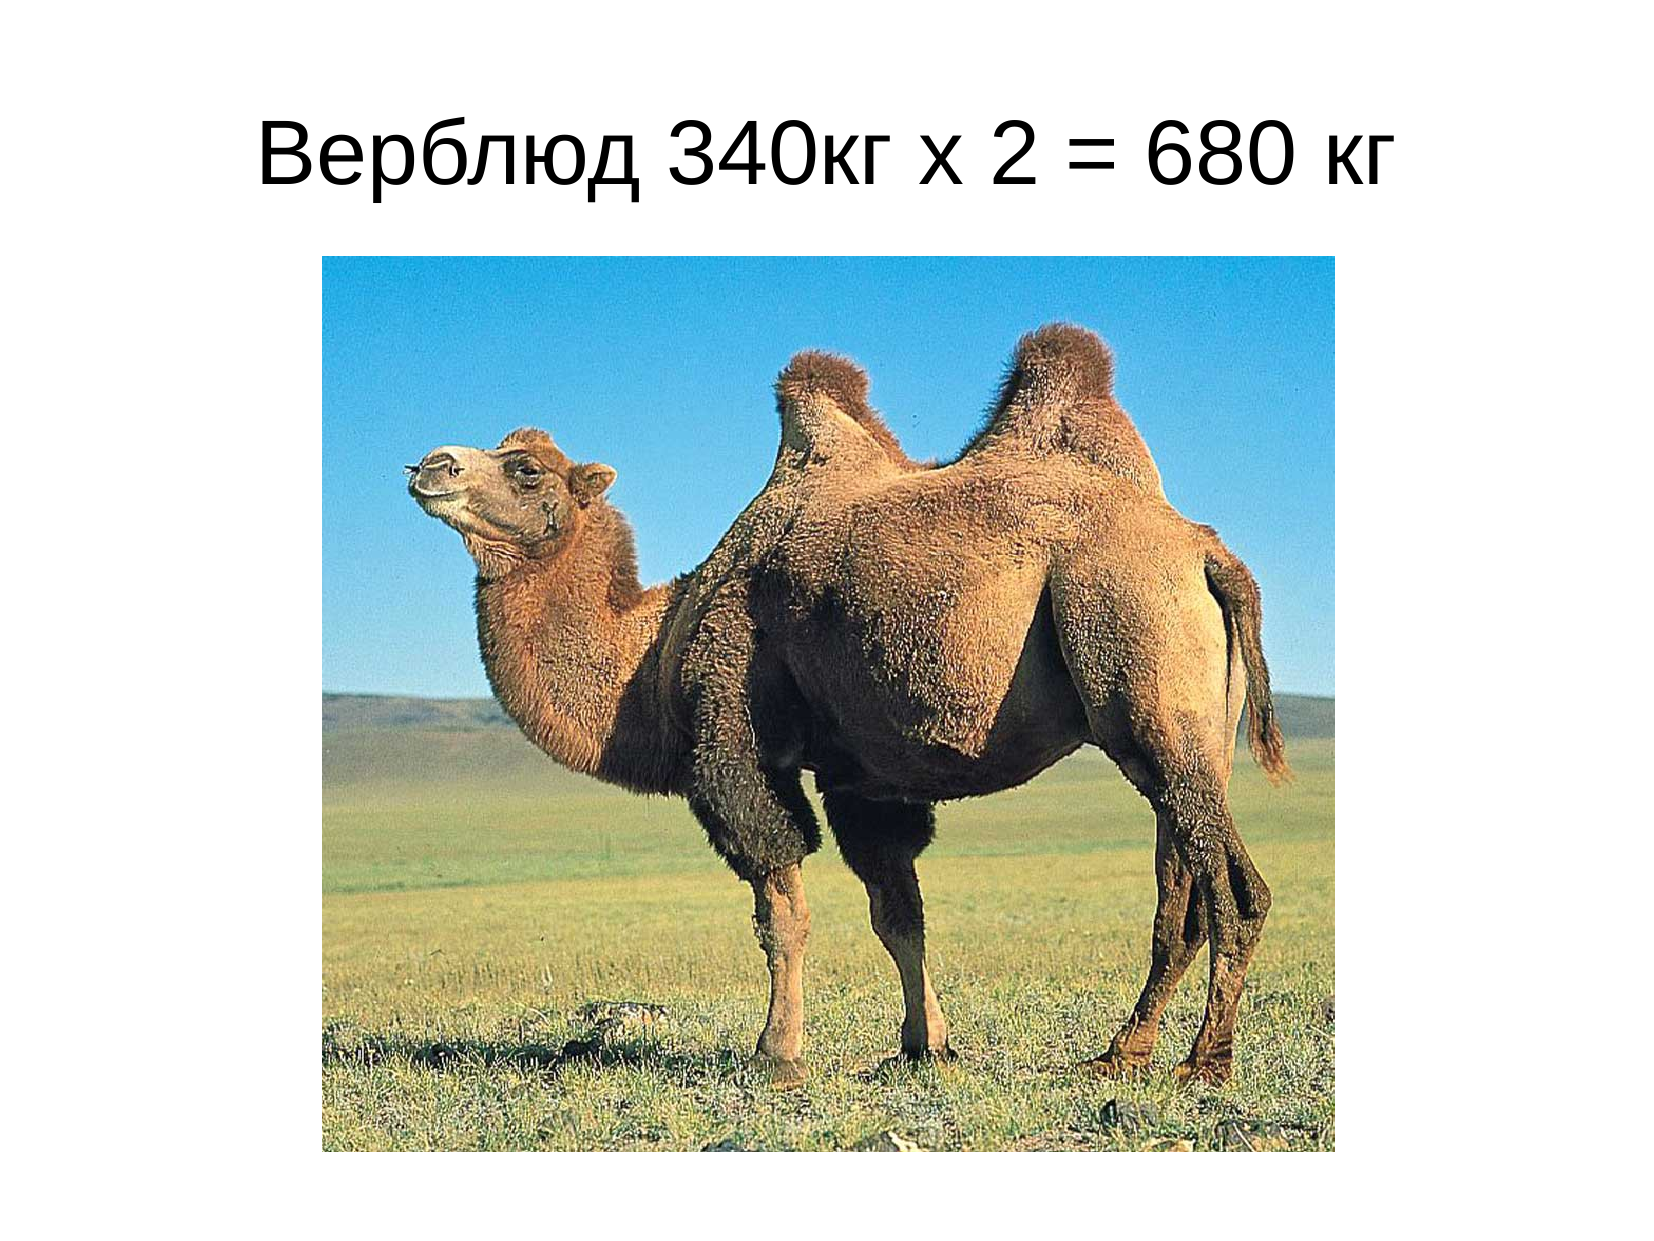

# Верблюд 340кг х 2 = 680 кг